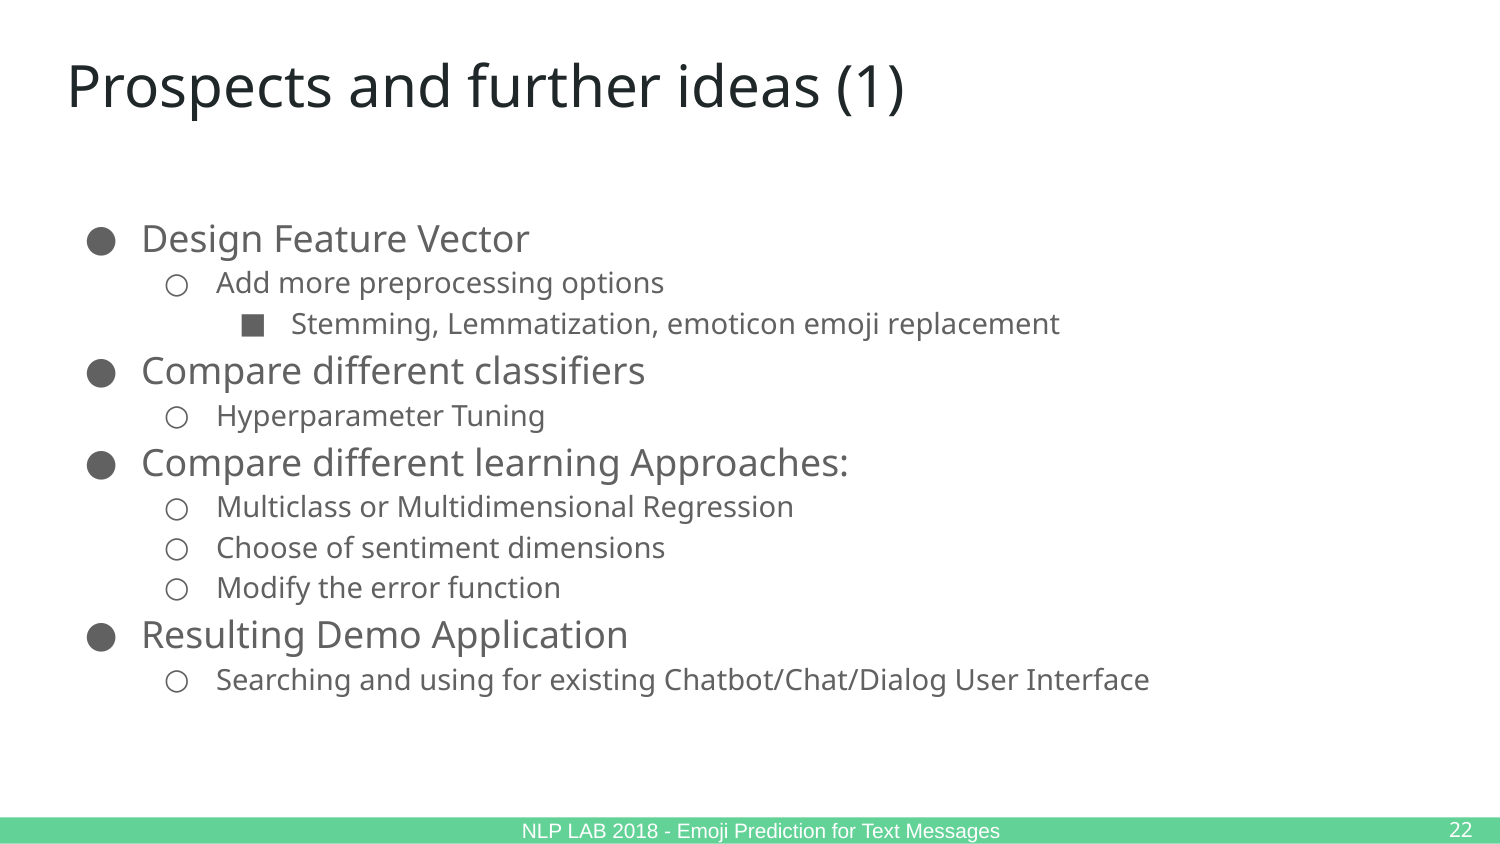

# Prospects and further ideas (1)
Design Feature Vector
Add more preprocessing options
Stemming, Lemmatization, emoticon emoji replacement
Compare different classifiers
Hyperparameter Tuning
Compare different learning Approaches:
Multiclass or Multidimensional Regression
Choose of sentiment dimensions
Modify the error function
Resulting Demo Application
Searching and using for existing Chatbot/Chat/Dialog User Interface